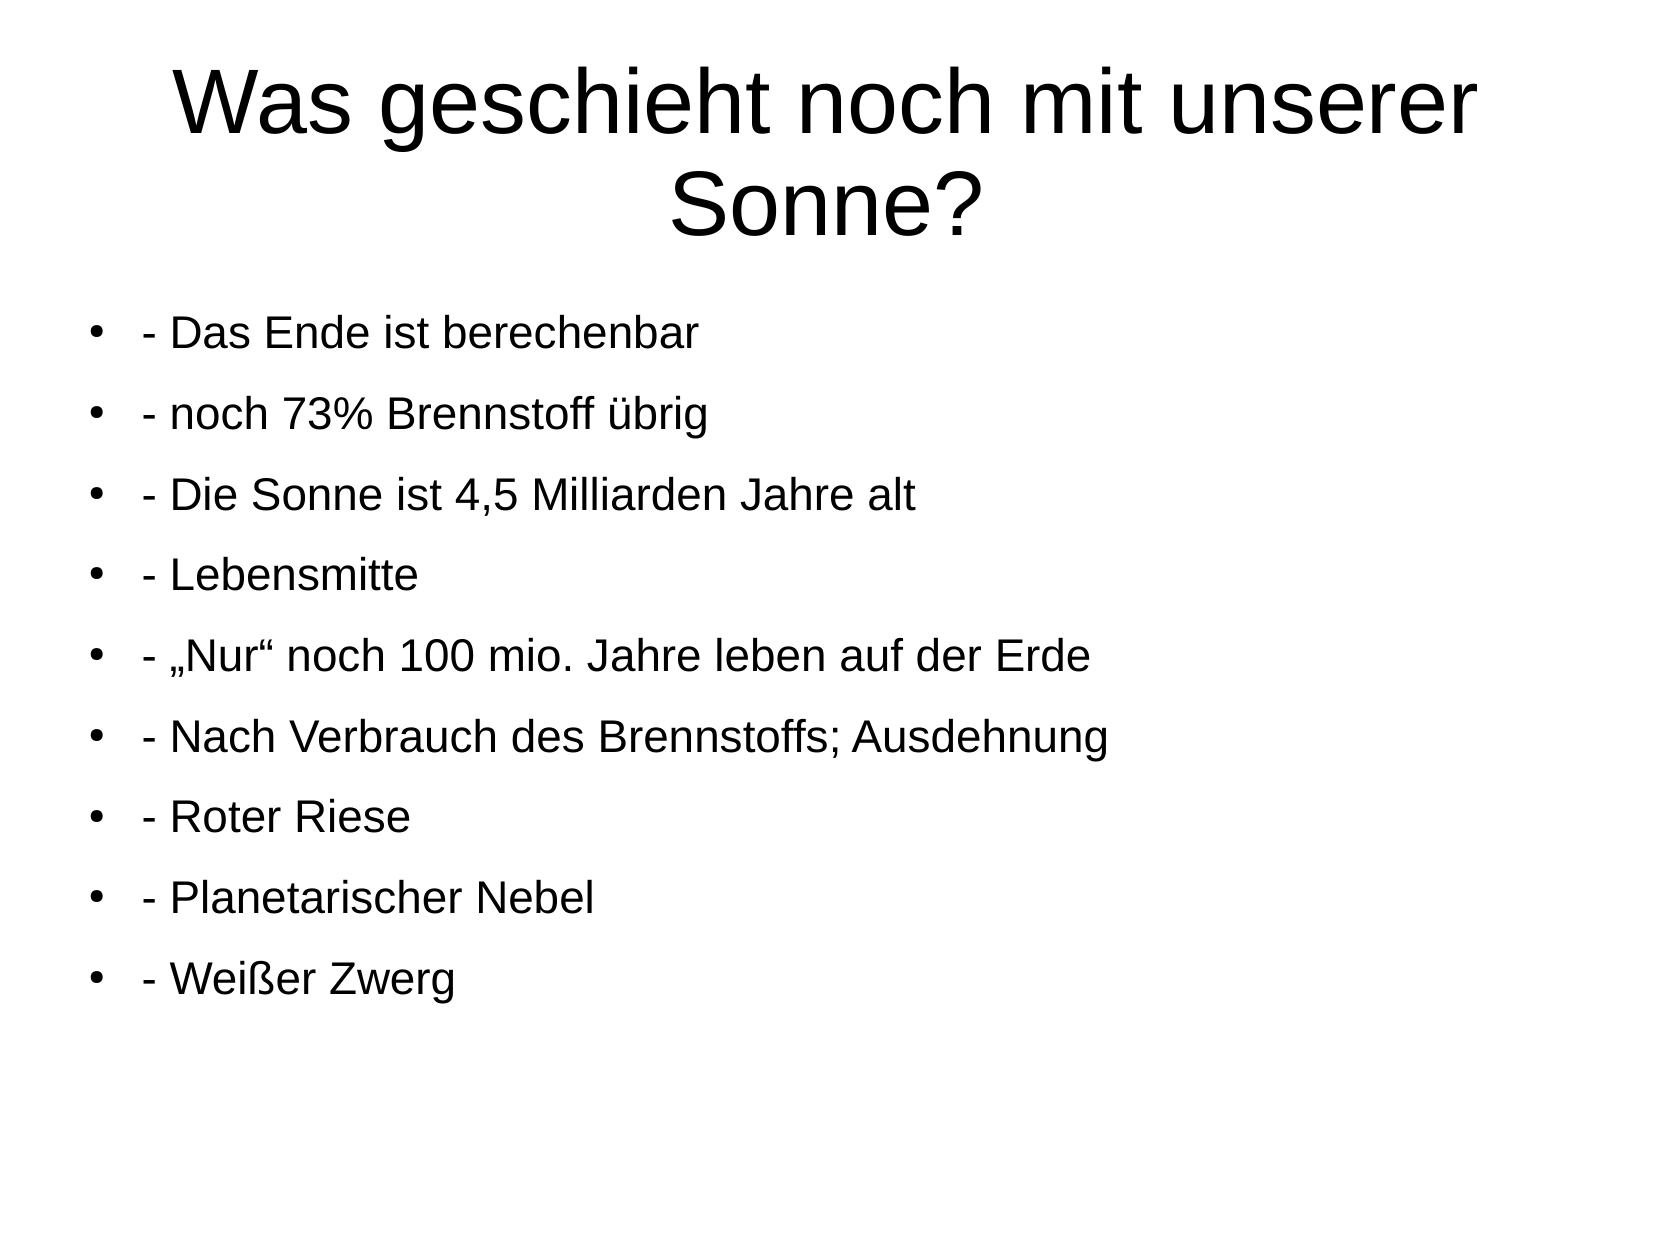

# Was geschieht noch mit unserer Sonne?
- Das Ende ist berechenbar
- noch 73% Brennstoff übrig
- Die Sonne ist 4,5 Milliarden Jahre alt
- Lebensmitte
- „Nur“ noch 100 mio. Jahre leben auf der Erde
- Nach Verbrauch des Brennstoffs; Ausdehnung
- Roter Riese
- Planetarischer Nebel
- Weißer Zwerg